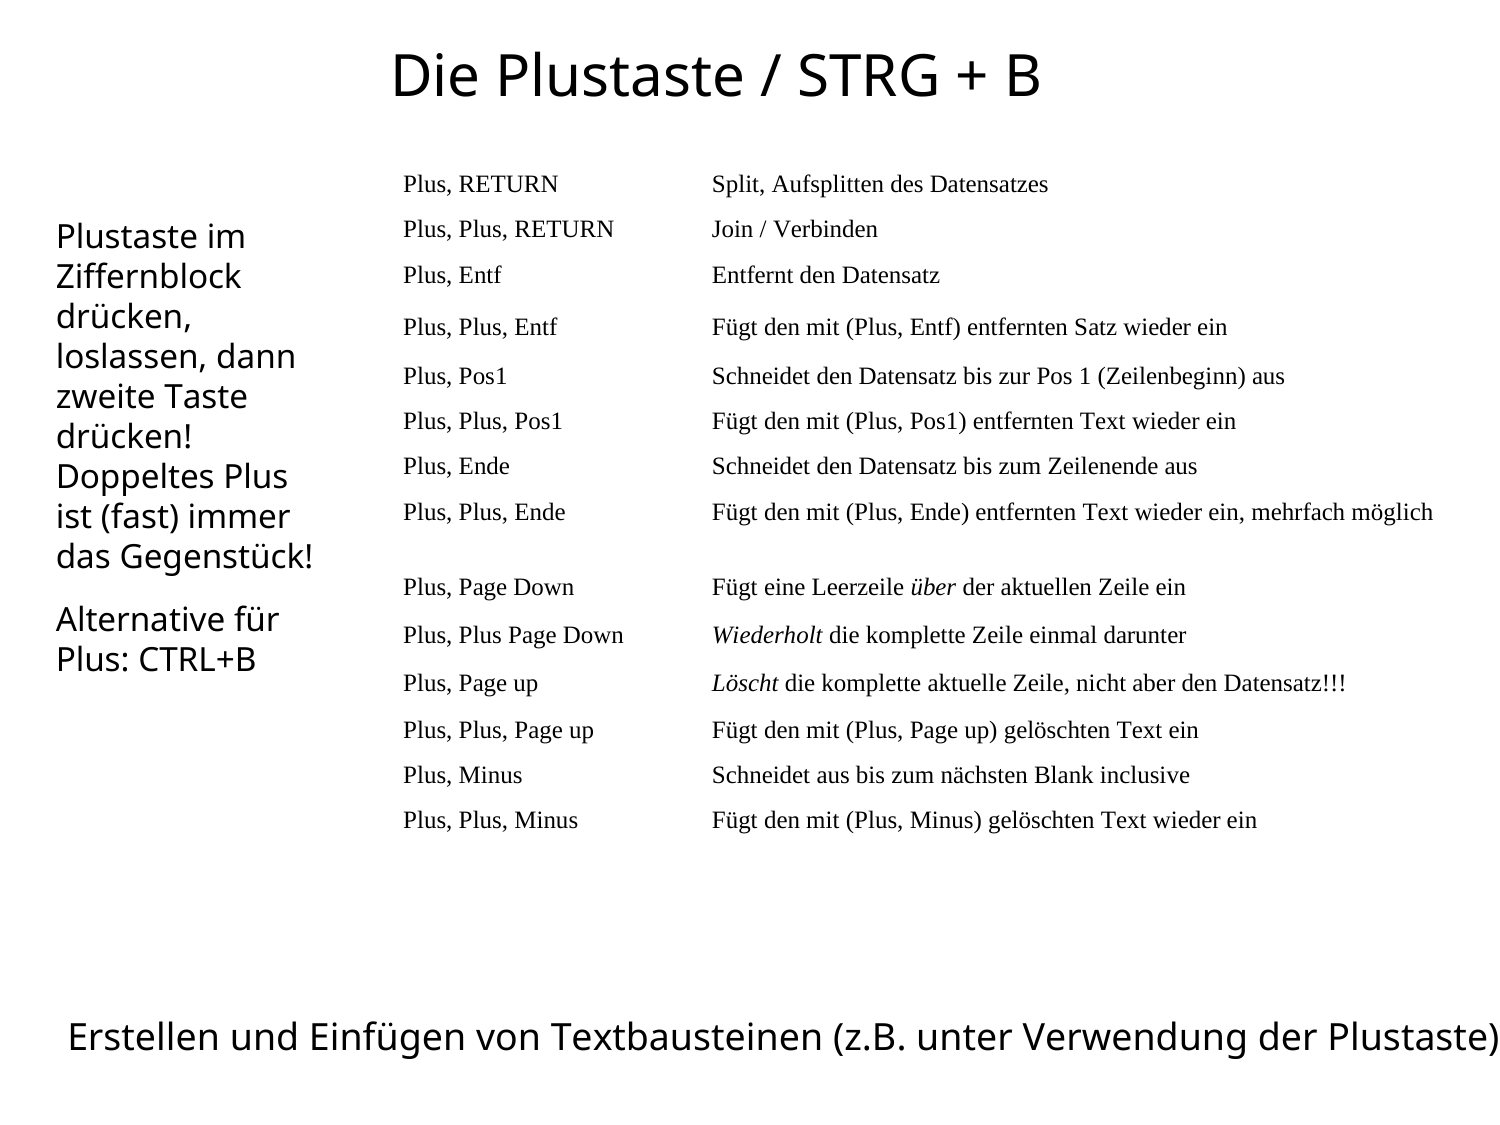

# Die Plustaste / STRG + B
| Plus, RETURN | Split, Aufsplitten des Datensatzes |
| --- | --- |
| Plus, Plus, RETURN | Join / Verbinden |
| Plus, Entf | Entfernt den Datensatz |
| Plus, Plus, Entf | Fügt den mit (Plus, Entf) entfernten Satz wieder ein |
| Plus, Pos1 | Schneidet den Datensatz bis zur Pos 1 (Zeilenbeginn) aus |
| Plus, Plus, Pos1 | Fügt den mit (Plus, Pos1) entfernten Text wieder ein |
| Plus, Ende | Schneidet den Datensatz bis zum Zeilenende aus |
| Plus, Plus, Ende | Fügt den mit (Plus, Ende) entfernten Text wieder ein, mehrfach möglich |
| Plus, Page Down | Fügt eine Leerzeile über der aktuellen Zeile ein |
| Plus, Plus Page Down | Wiederholt die komplette Zeile einmal darunter |
| Plus, Page up | Löscht die komplette aktuelle Zeile, nicht aber den Datensatz!!! |
| Plus, Plus, Page up | Fügt den mit (Plus, Page up) gelöschten Text ein |
| Plus, Minus | Schneidet aus bis zum nächsten Blank inclusive |
| Plus, Plus, Minus | Fügt den mit (Plus, Minus) gelöschten Text wieder ein |
Plustaste im Ziffernblock drücken, loslassen, dann zweite Taste drücken! Doppeltes Plus ist (fast) immer das Gegenstück!
Alternative für Plus: CTRL+B
Erstellen und Einfügen von Textbausteinen (z.B. unter Verwendung der Plustaste)